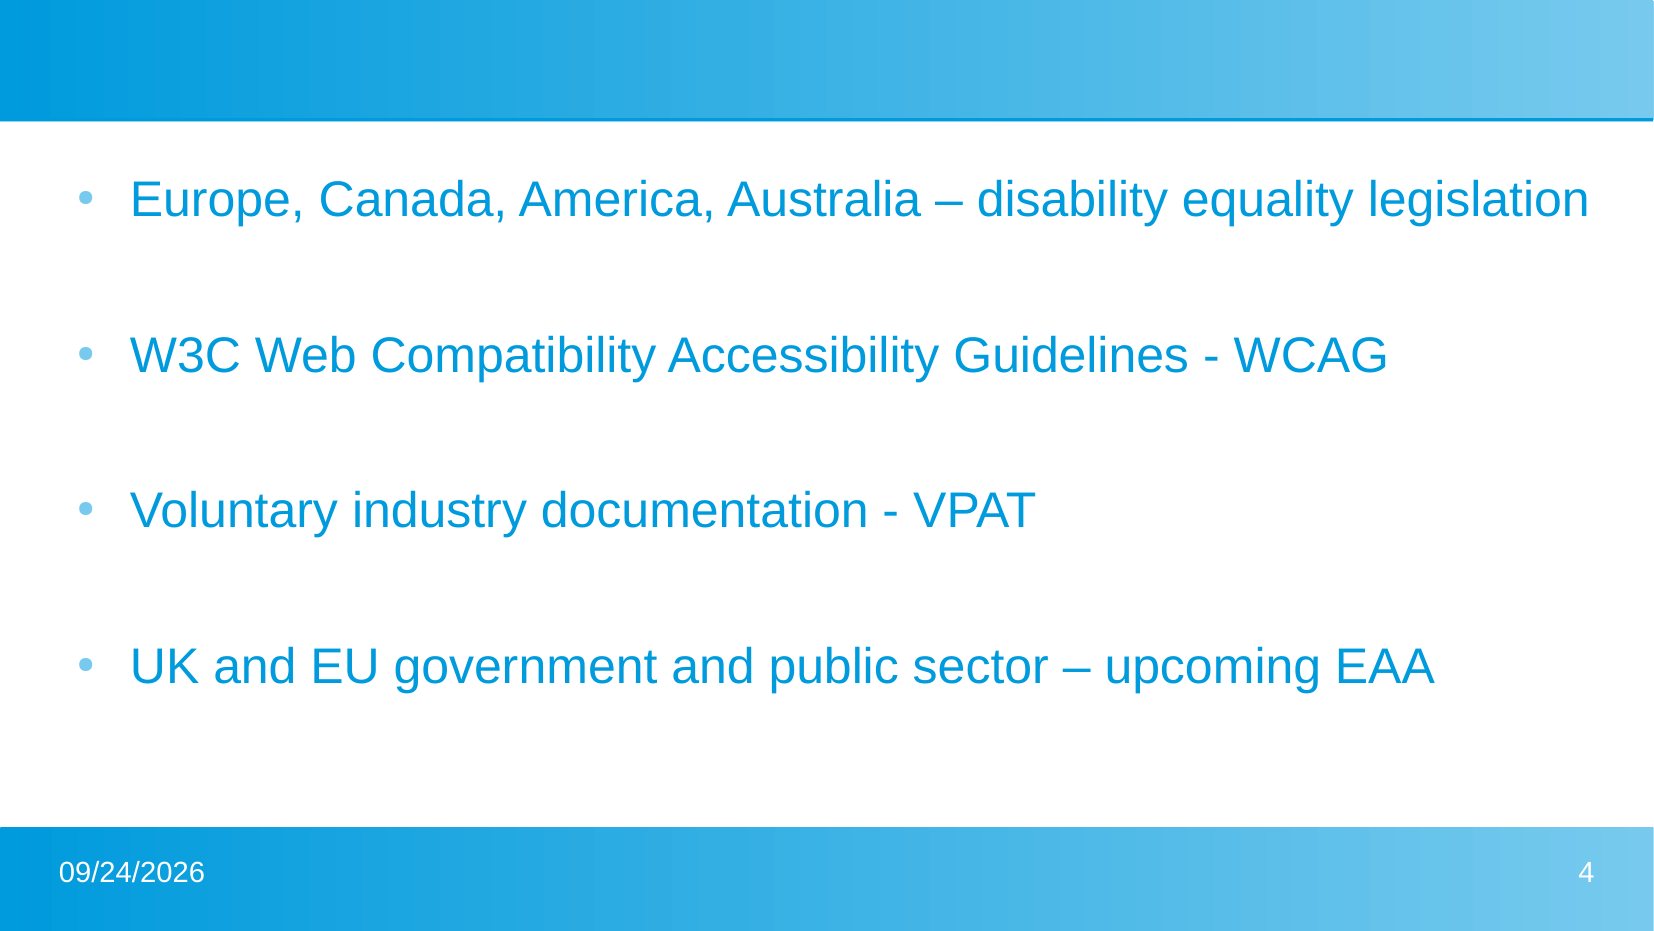

# Legal requirements for software
Europe, Canada, America, Australia – disability equality legislation
W3C Web Compatibility Accessibility Guidelines - WCAG
Voluntary industry documentation - VPAT
UK and EU government and public sector – upcoming EAA
4